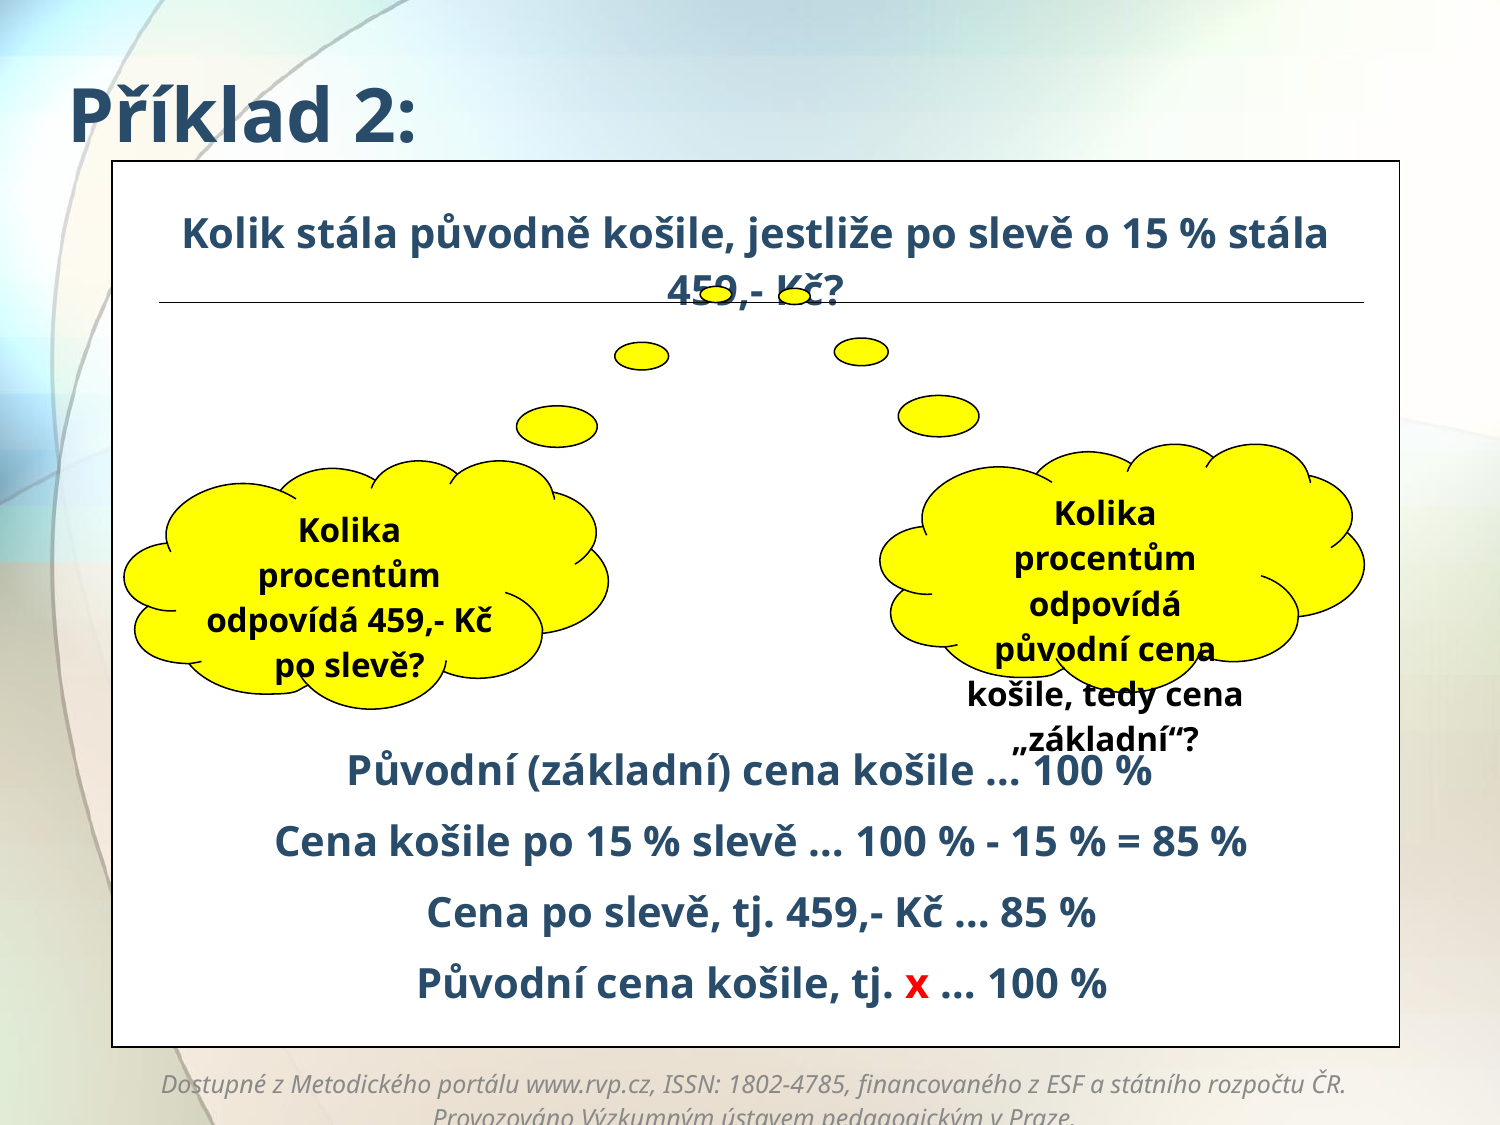

Příklad 2:
Kolik stála původně košile, jestliže po slevě o 15 % stála 459,- Kč?
Kolika procentům odpovídá původní cena košile, tedy cena „základní“?
Kolika procentům odpovídá 459,- Kč po slevě?
Původní (základní) cena košile … 100 %
Cena košile po 15 % slevě … 100 % - 15 % = 85 %
Cena po slevě, tj. 459,- Kč … 85 %
Původní cena košile, tj. x … 100 %